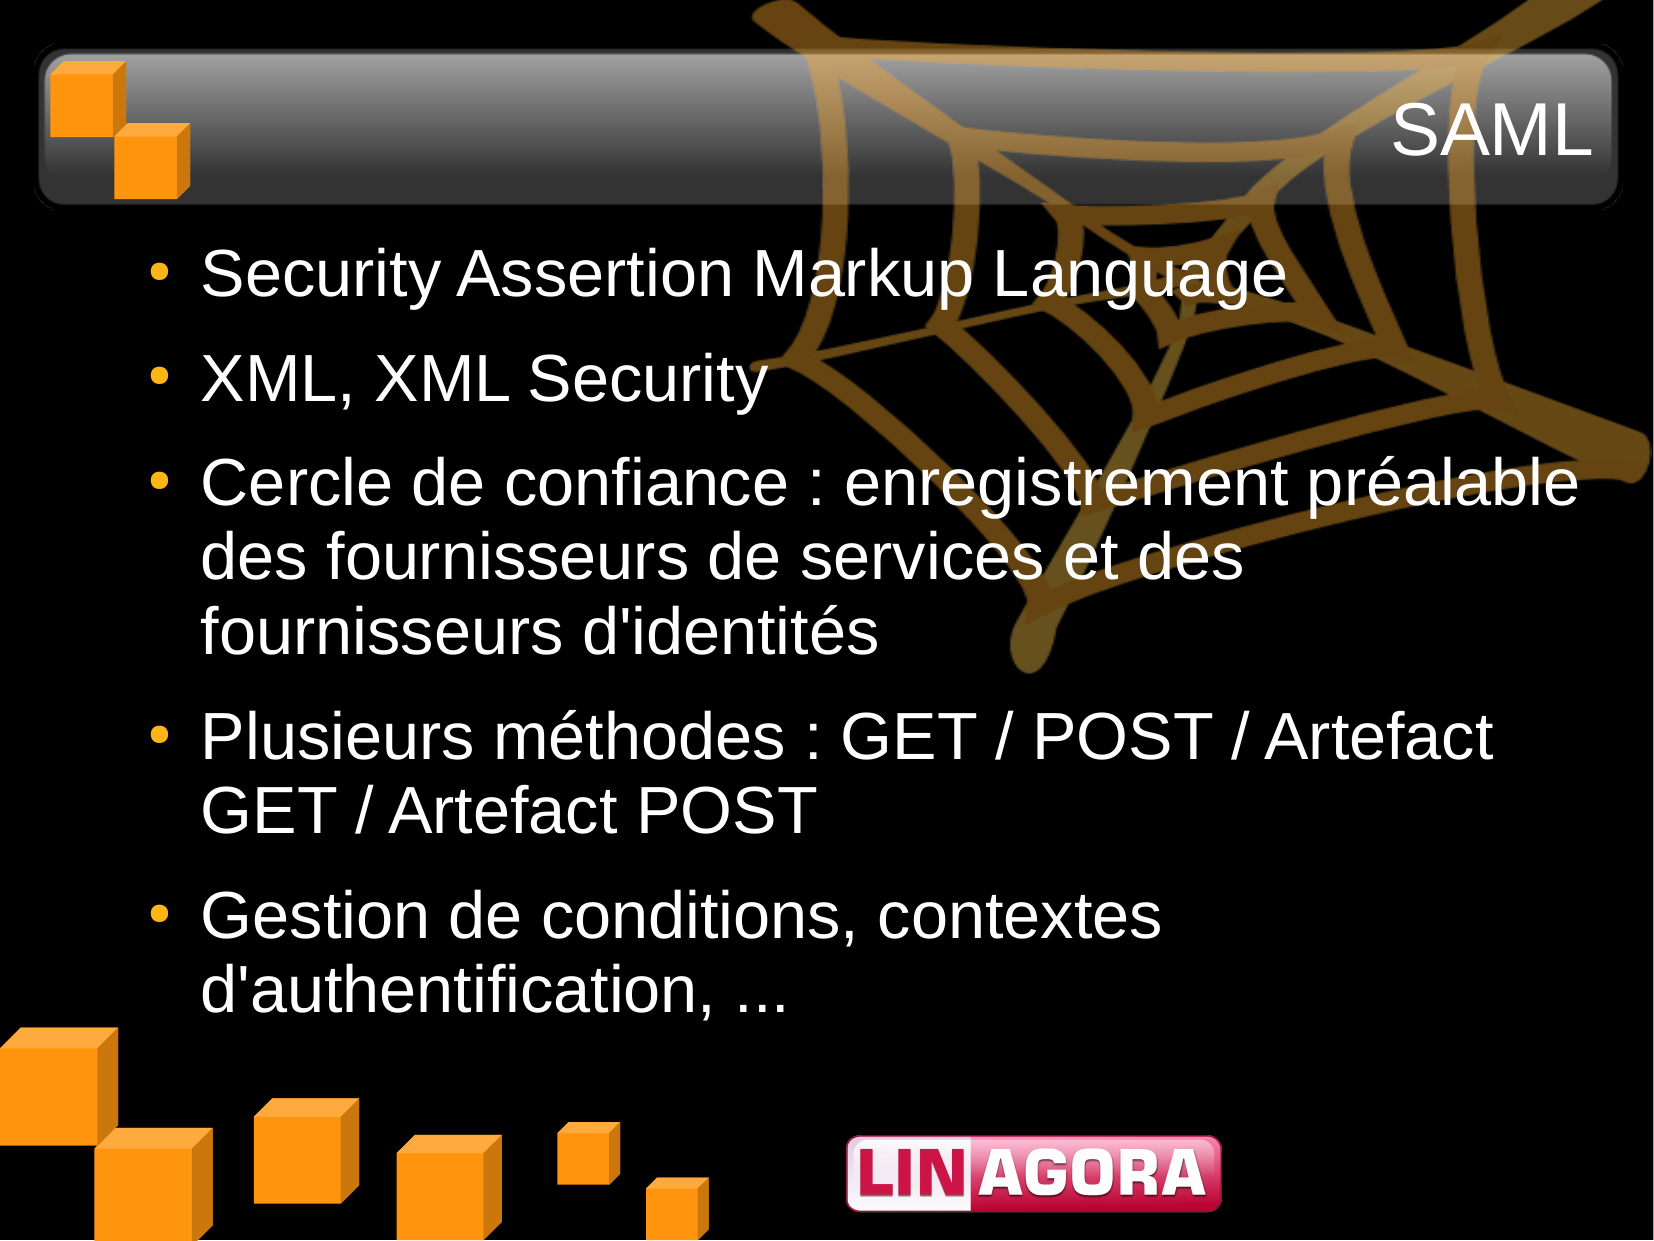

# SAML
Security Assertion Markup Language
XML, XML Security
Cercle de confiance : enregistrement préalable des fournisseurs de services et des fournisseurs d'identités
Plusieurs méthodes : GET / POST / Artefact GET / Artefact POST
Gestion de conditions, contextes d'authentification, ...